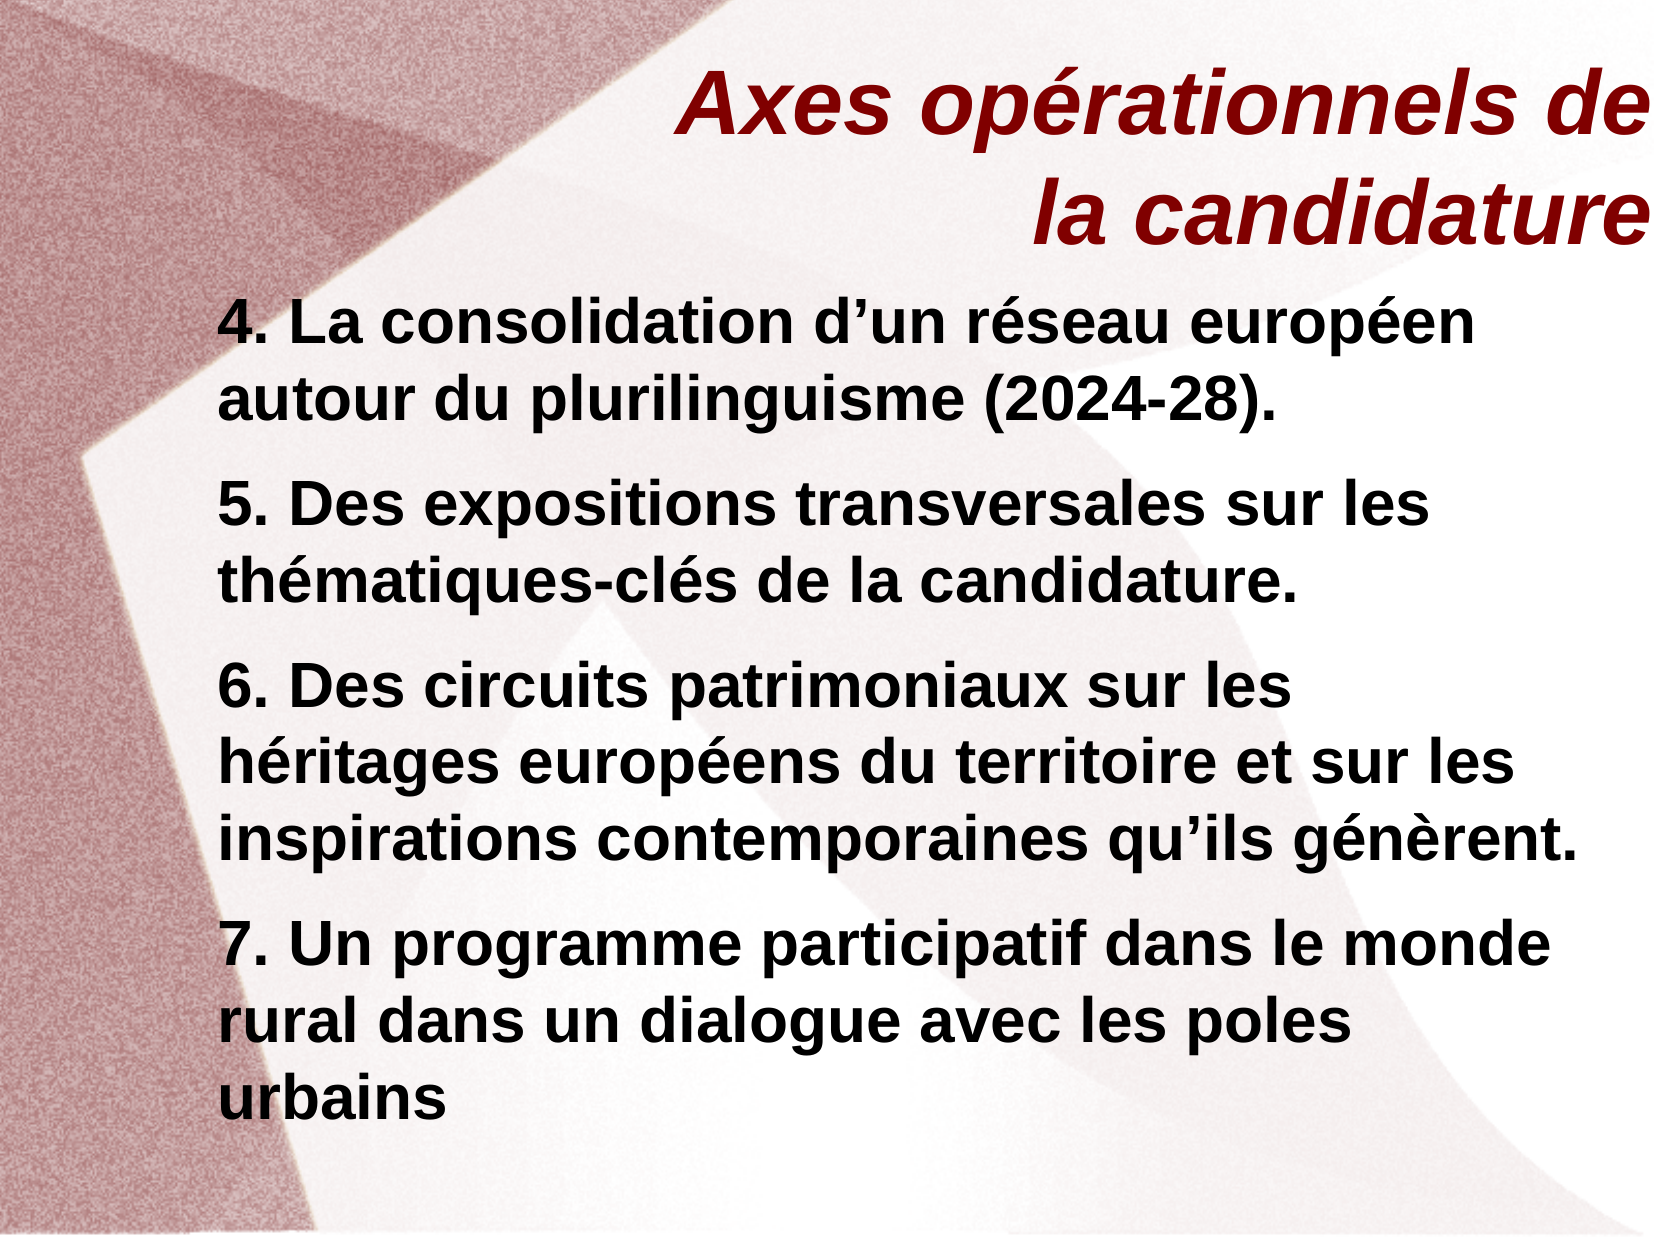

# Axes opérationnels de la candidature
4. La consolidation d’un réseau européen autour du plurilinguisme (2024-28).
5. Des expositions transversales sur les thématiques-clés de la candidature.
6. Des circuits patrimoniaux sur les héritages européens du territoire et sur les inspirations contemporaines qu’ils génèrent.
7. Un programme participatif dans le monde rural dans un dialogue avec les poles urbains